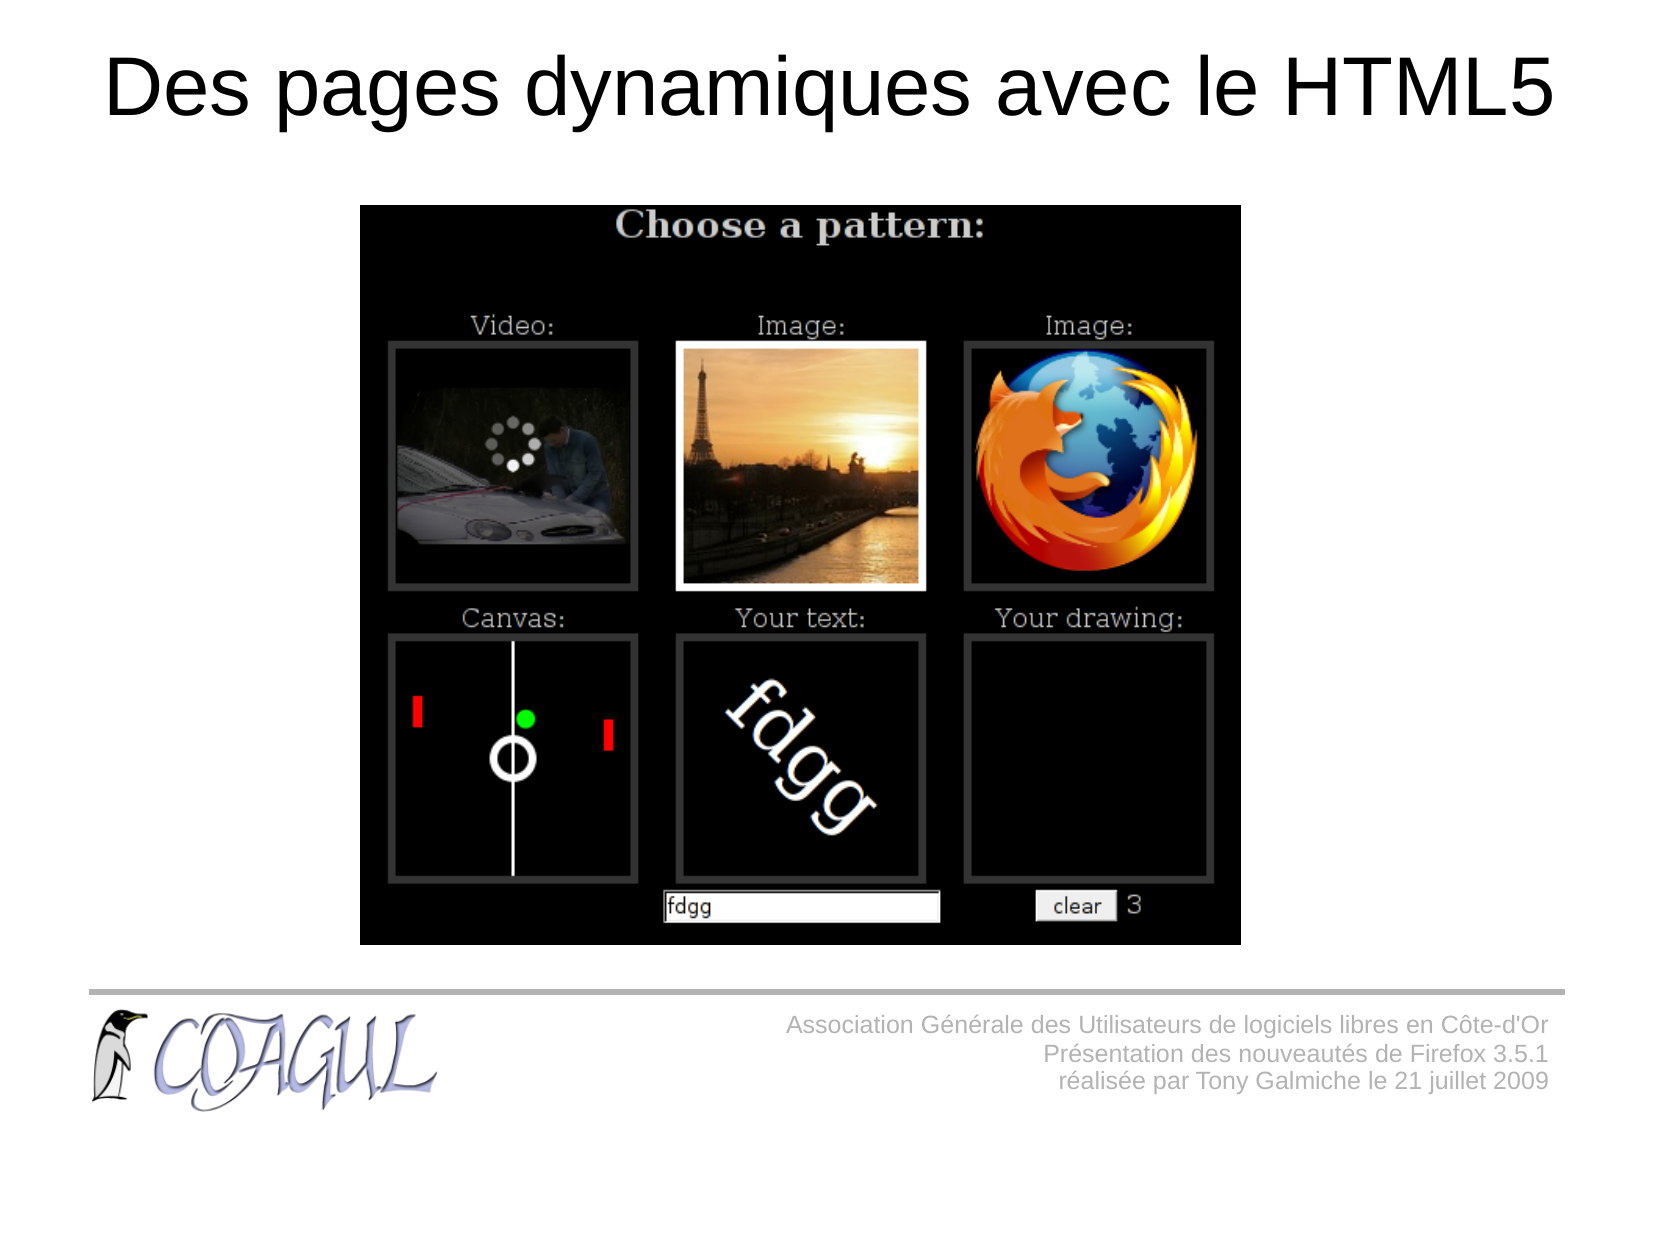

# Des pages dynamiques avec le HTML5